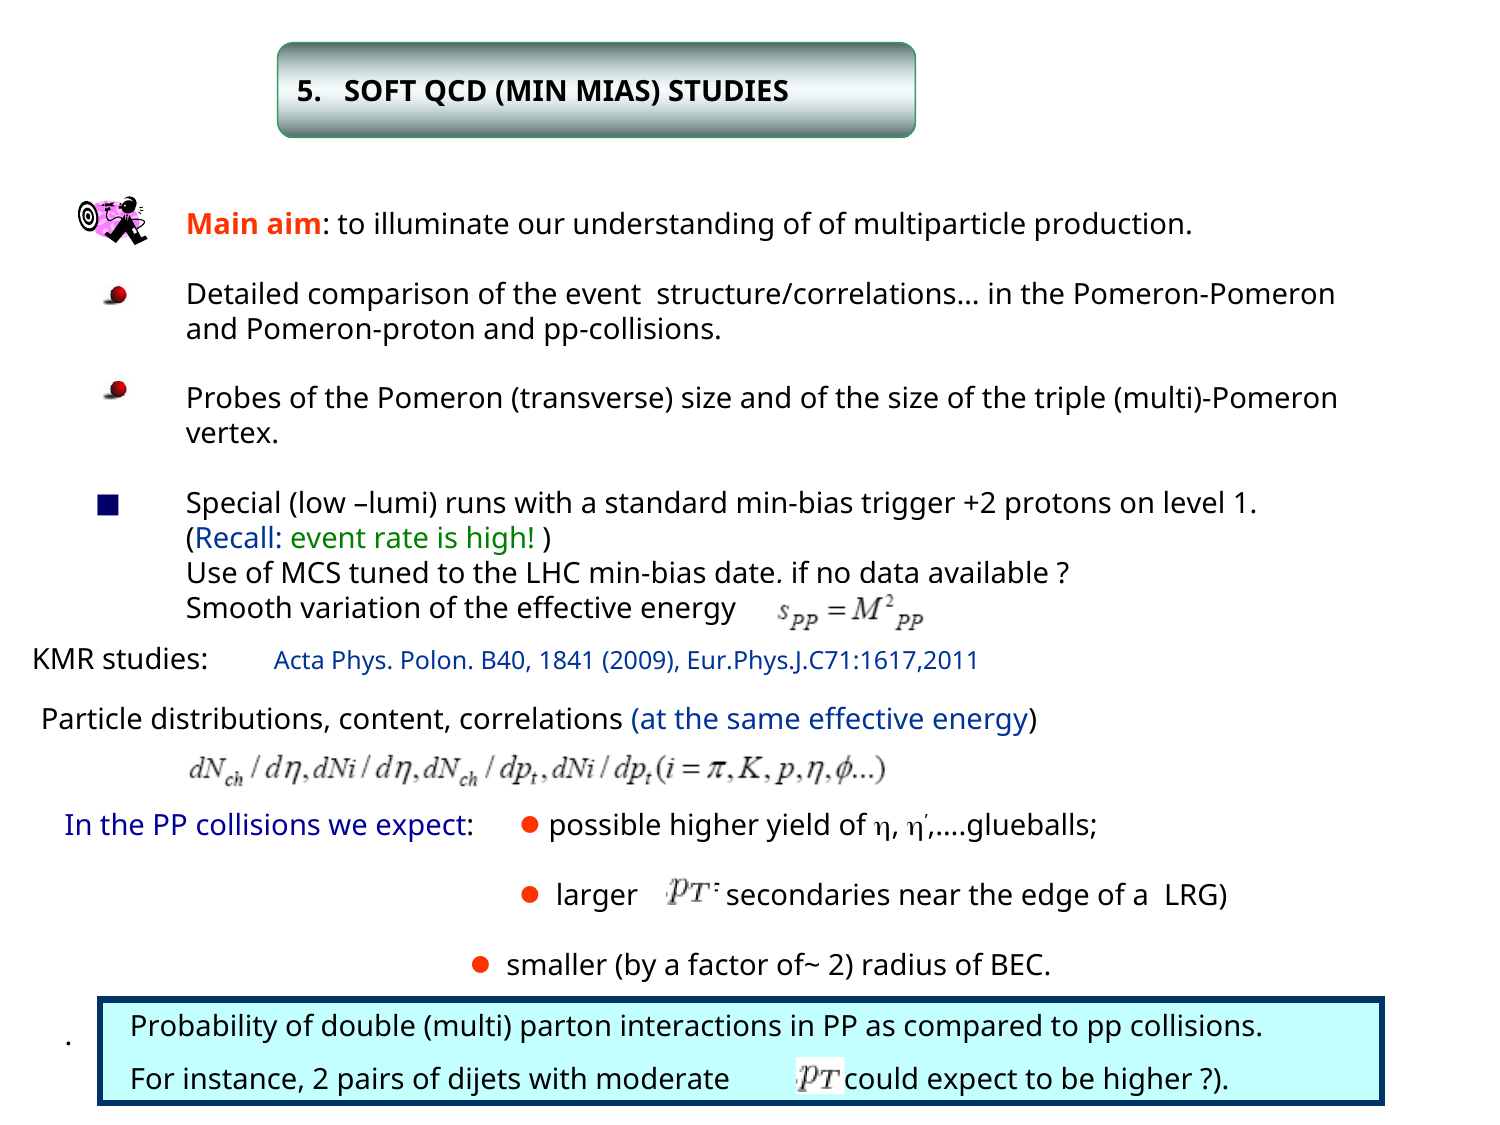

5. SOFT QCD (MIN MIAS) STUDIES
Main aim: to illuminate our understanding of of multiparticle production.
Detailed comparison of the event structure/correlations… in the Pomeron-Pomeron
and Pomeron-proton and pp-collisions.
Probes of the Pomeron (transverse) size and of the size of the triple (multi)-Pomeron
vertex.
Special (low –lumi) runs with a standard min-bias trigger +2 protons on level 1.
(Recall: event rate is high! )
Use of MCS tuned to the LHC min-bias date, if no data available ?
Smooth variation of the effective energy

KMR studies:
 Acta Phys. Polon. B40, 1841 (2009), Eur.Phys.J.C71:1617,2011
Particle distributions, content, correlations (at the same effective energy)
In the PP collisions we expect: possible higher yield of , ’,….glueballs;
  larger of secondaries near the edge of a LRG)
  smaller (by a factor of~ 2) radius of BEC.
.
 Probability of double (multi) parton interactions in PP as compared to pp collisions.
 For instance, 2 pairs of dijets with moderate (could expect to be higher ?).